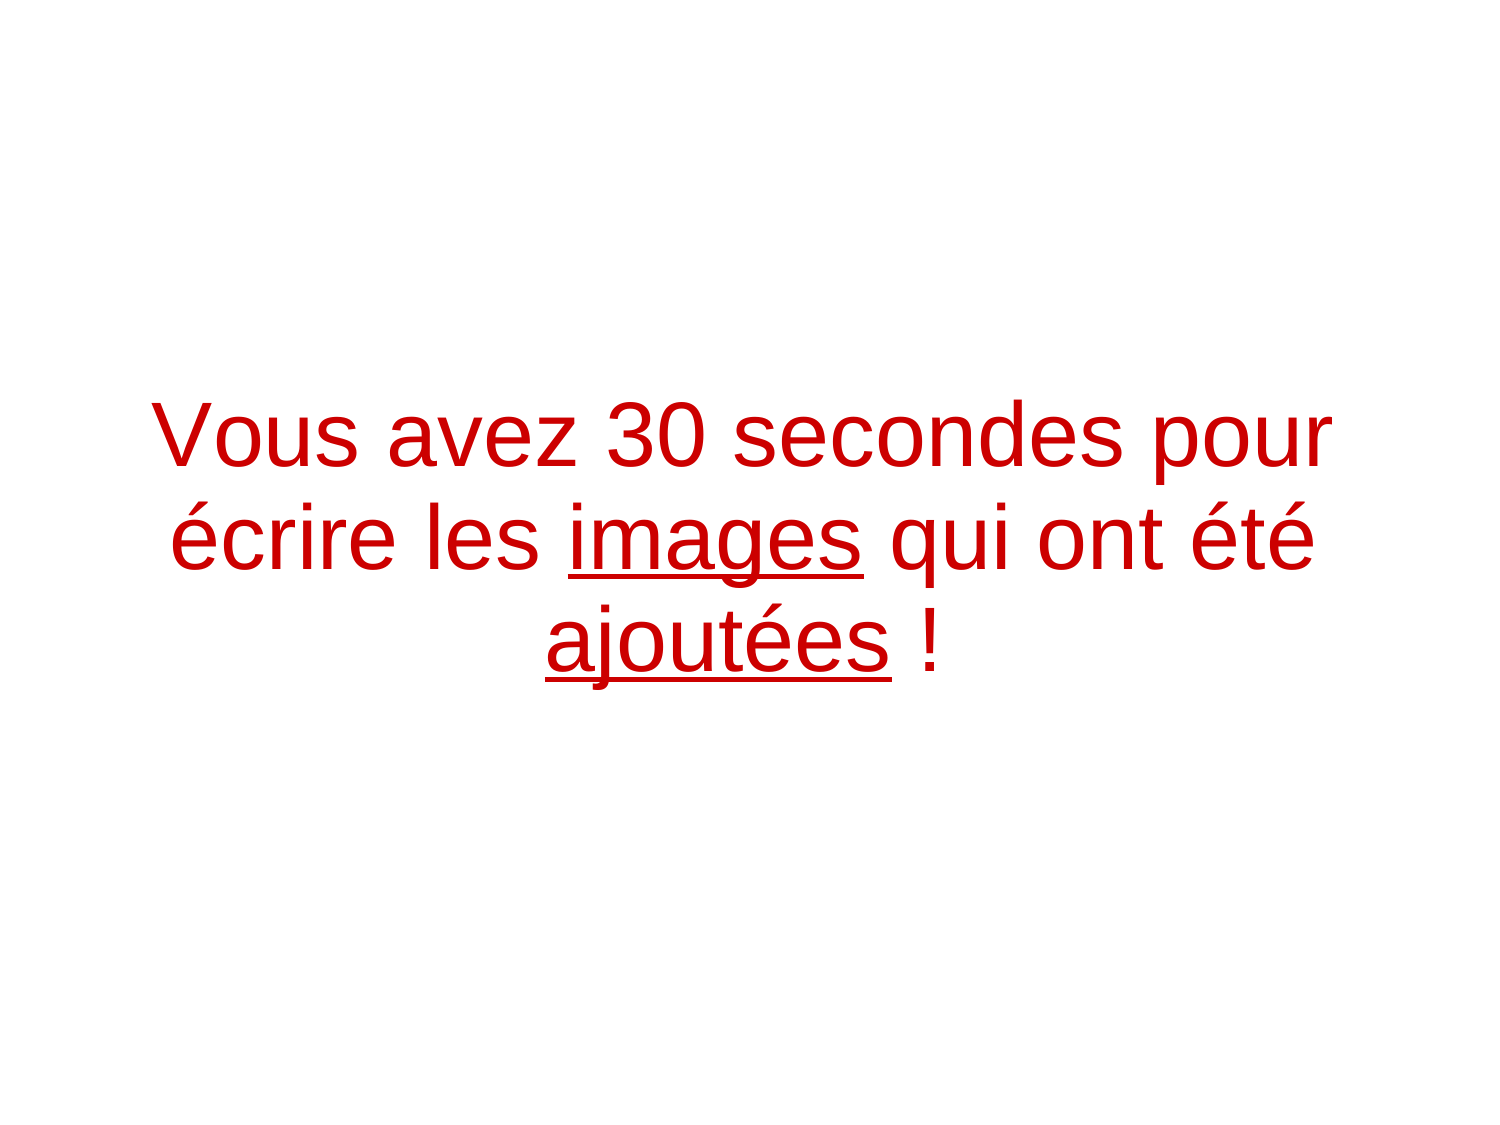

# Vous avez 30 secondes pour écrire les images qui ont été ajoutées !